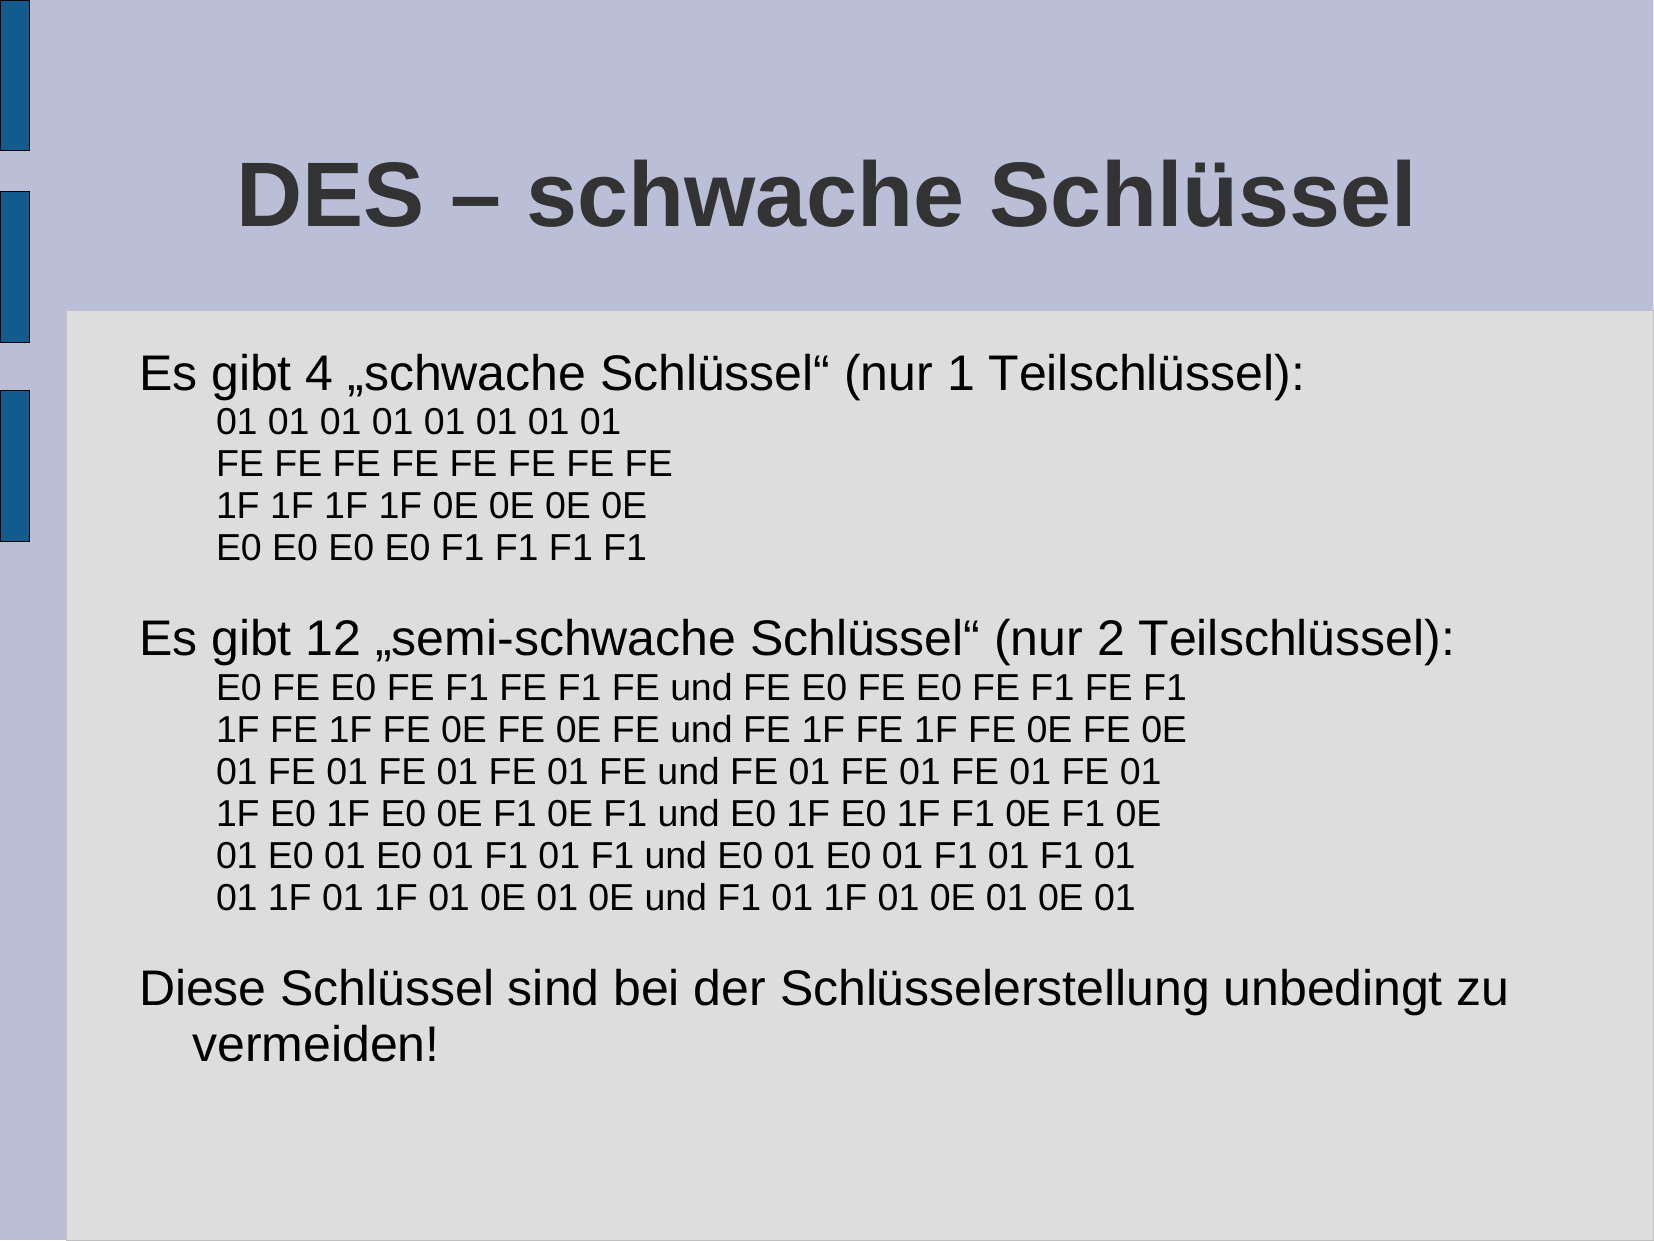

# DES – schwache Schlüssel
Es gibt 4 „schwache Schlüssel“ (nur 1 Teilschlüssel):
01 01 01 01 01 01 01 01
FE FE FE FE FE FE FE FE
1F 1F 1F 1F 0E 0E 0E 0E
E0 E0 E0 E0 F1 F1 F1 F1
Es gibt 12 „semi-schwache Schlüssel“ (nur 2 Teilschlüssel):
E0 FE E0 FE F1 FE F1 FE und FE E0 FE E0 FE F1 FE F1
1F FE 1F FE 0E FE 0E FE und FE 1F FE 1F FE 0E FE 0E
01 FE 01 FE 01 FE 01 FE und FE 01 FE 01 FE 01 FE 01
1F E0 1F E0 0E F1 0E F1 und E0 1F E0 1F F1 0E F1 0E
01 E0 01 E0 01 F1 01 F1 und E0 01 E0 01 F1 01 F1 01
01 1F 01 1F 01 0E 01 0E und F1 01 1F 01 0E 01 0E 01
Diese Schlüssel sind bei der Schlüsselerstellung unbedingt zu vermeiden!